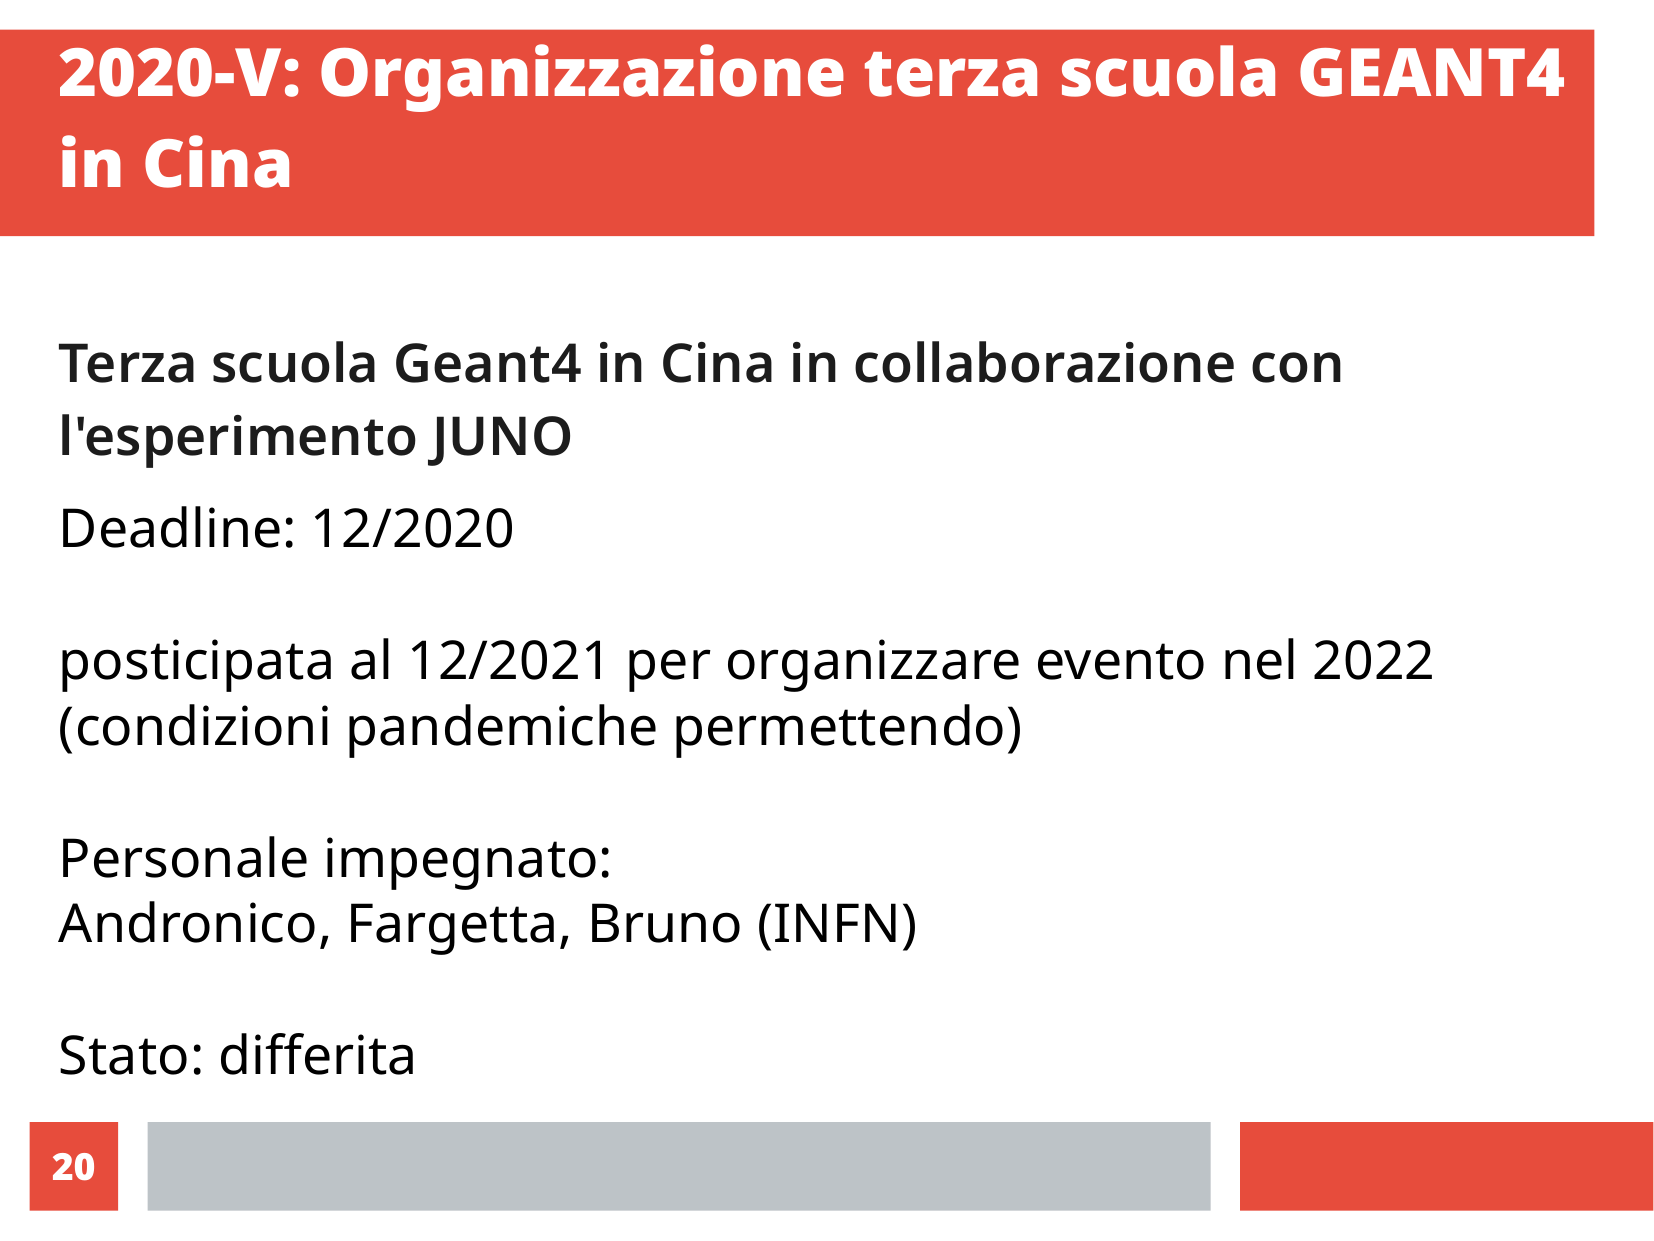

# 2020-V: Organizzazione terza scuola GEANT4 in Cina
Terza scuola Geant4 in Cina in collaborazione con l'esperimento JUNO
Deadline: 12/2020
posticipata al 12/2021 per organizzare evento nel 2022 (condizioni pandemiche permettendo)
Personale impegnato:
Andronico, Fargetta, Bruno (INFN)
Stato: differita
20